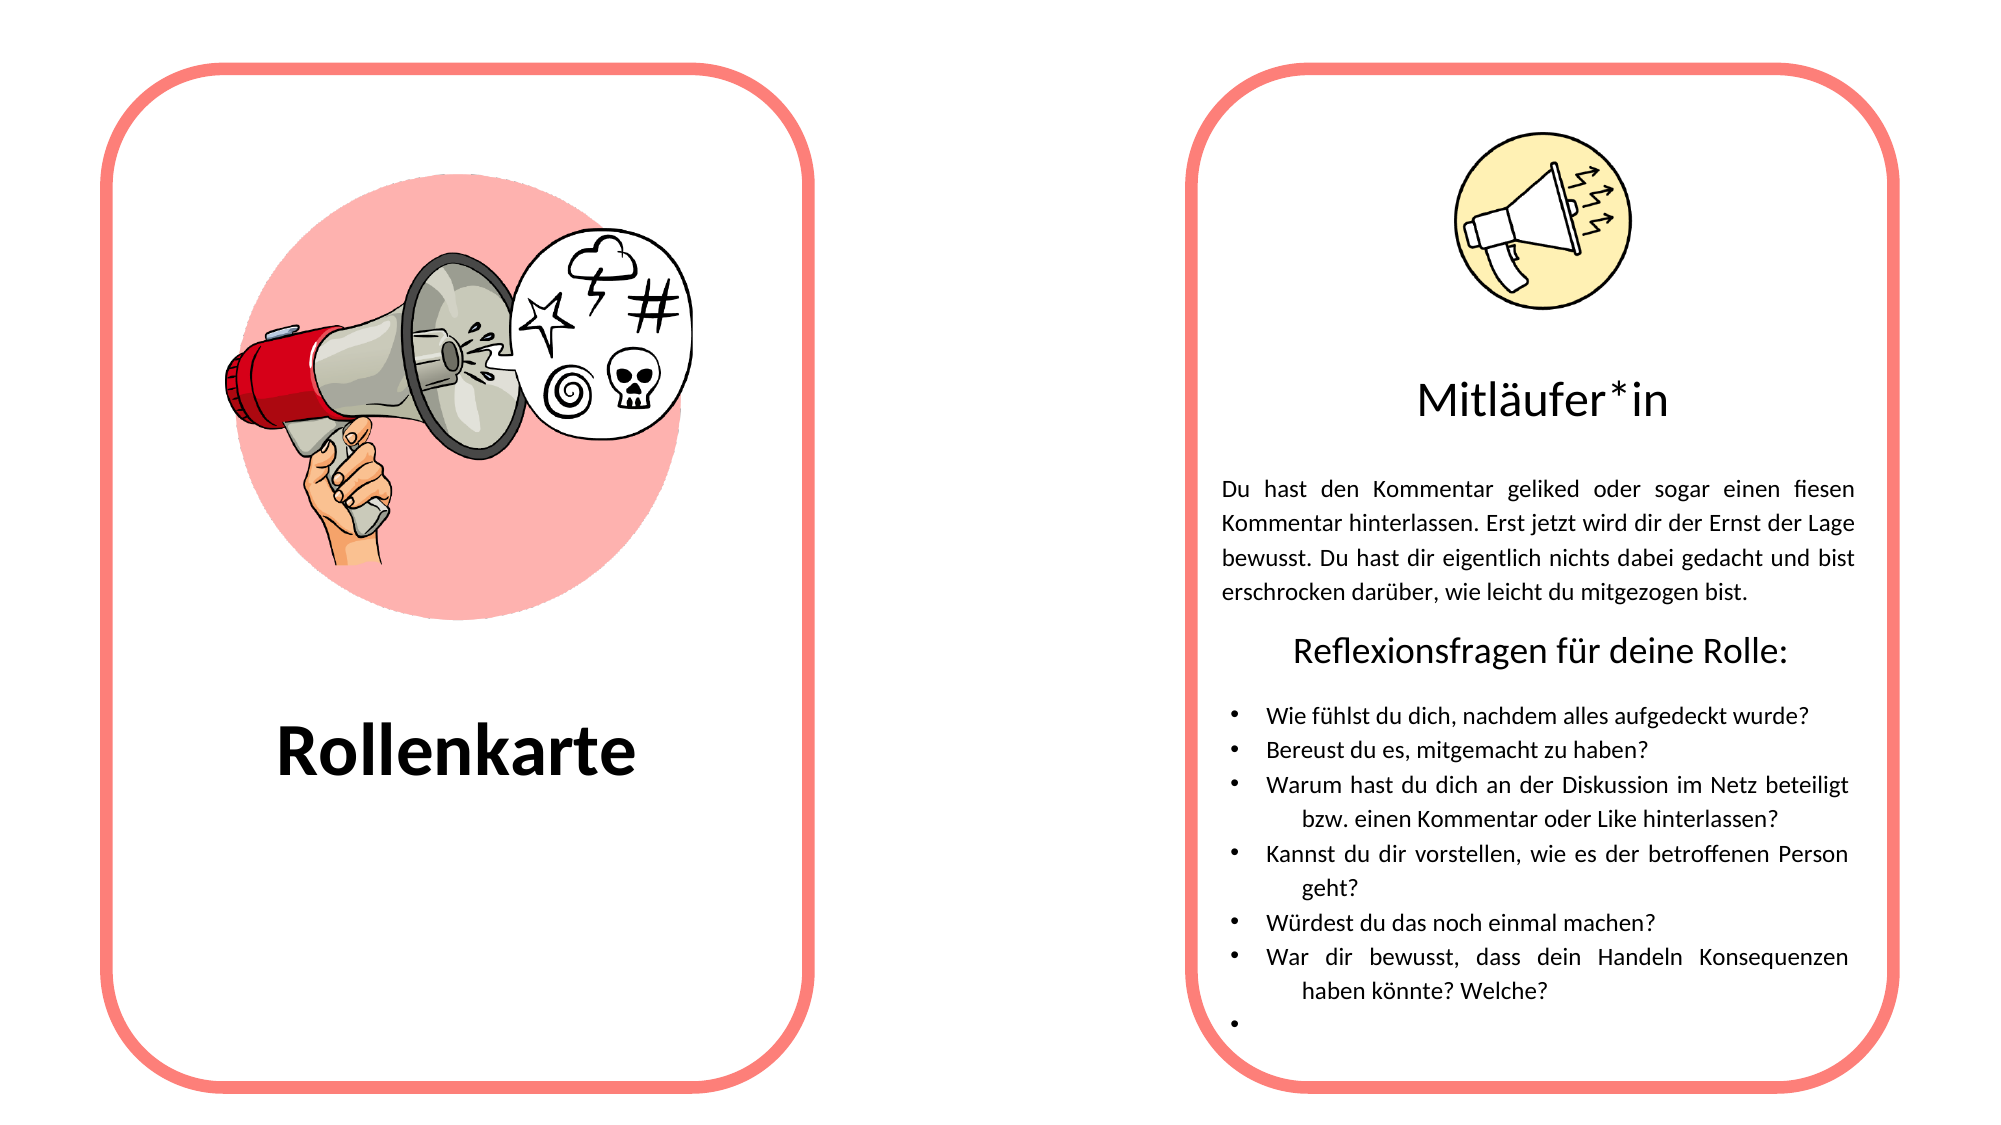

Mitläufer*in
Du hast den Kommentar geliked oder sogar einen fiesen Kommentar hinterlassen. Erst jetzt wird dir der Ernst der Lage bewusst. Du hast dir eigentlich nichts dabei gedacht und bist erschrocken darüber, wie leicht du mitgezogen bist.
Reflexionsfragen für deine Rolle:
Wie fühlst du dich, nachdem alles aufgedeckt wurde?
Bereust du es, mitgemacht zu haben?
Warum hast du dich an der Diskussion im Netz beteiligt bzw. einen Kommentar oder Like hinterlassen?
Kannst du dir vorstellen, wie es der betroffenen Person geht?
Würdest du das noch einmal machen?
War dir bewusst, dass dein Handeln Konsequenzen haben könnte? Welche?
Rollenkarte